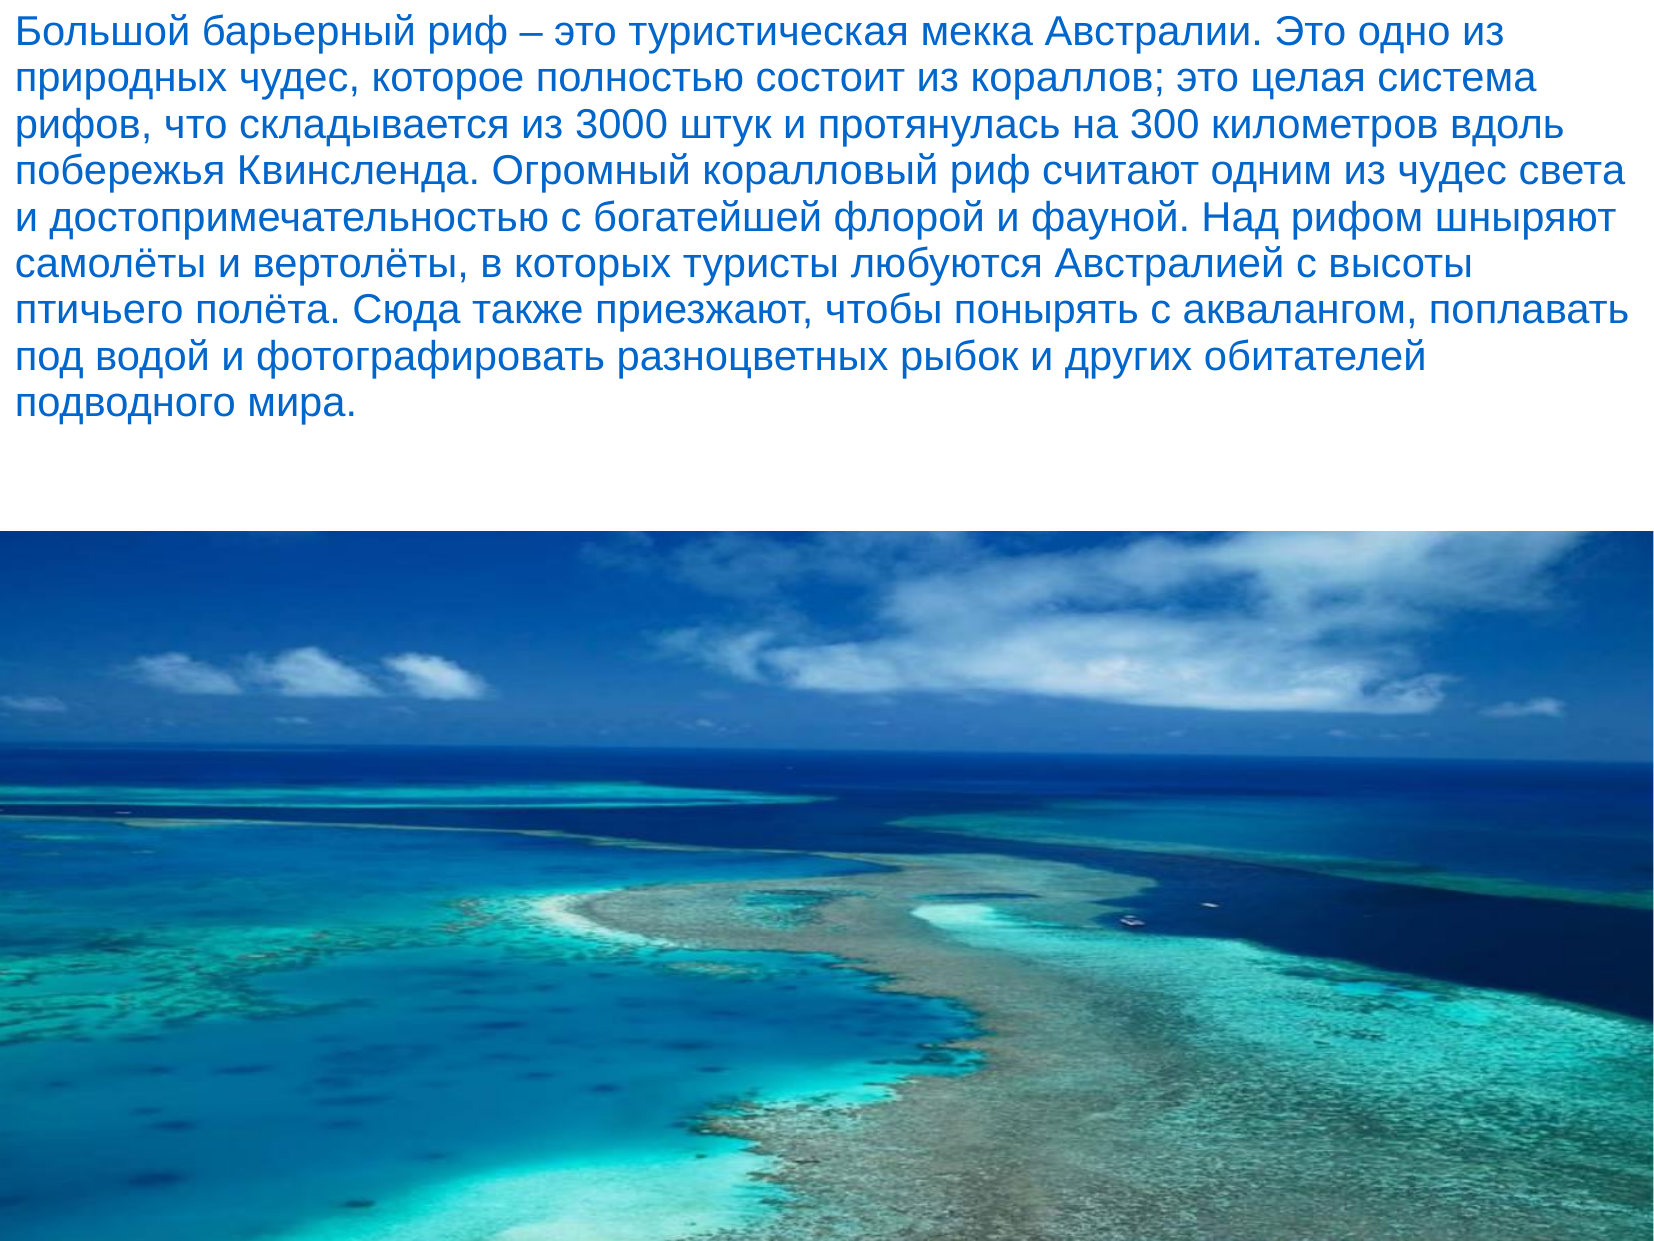

Большой барьерный риф – это туристическая мекка Австралии. Это одно из природных чудес, которое полностью состоит из кораллов; это целая система рифов, что складывается из 3000 штук и протянулась на 300 километров вдоль побережья Квинсленда. Огромный коралловый риф считают одним из чудес света и достопримечательностью с богатейшей флорой и фауной. Над рифом шныряют самолёты и вертолёты, в которых туристы любуются Австралией с высоты птичьего полёта. Сюда также приезжают, чтобы понырять с аквалангом, поплавать под водой и фотографировать разноцветных рыбок и других обитателей подводного мира.